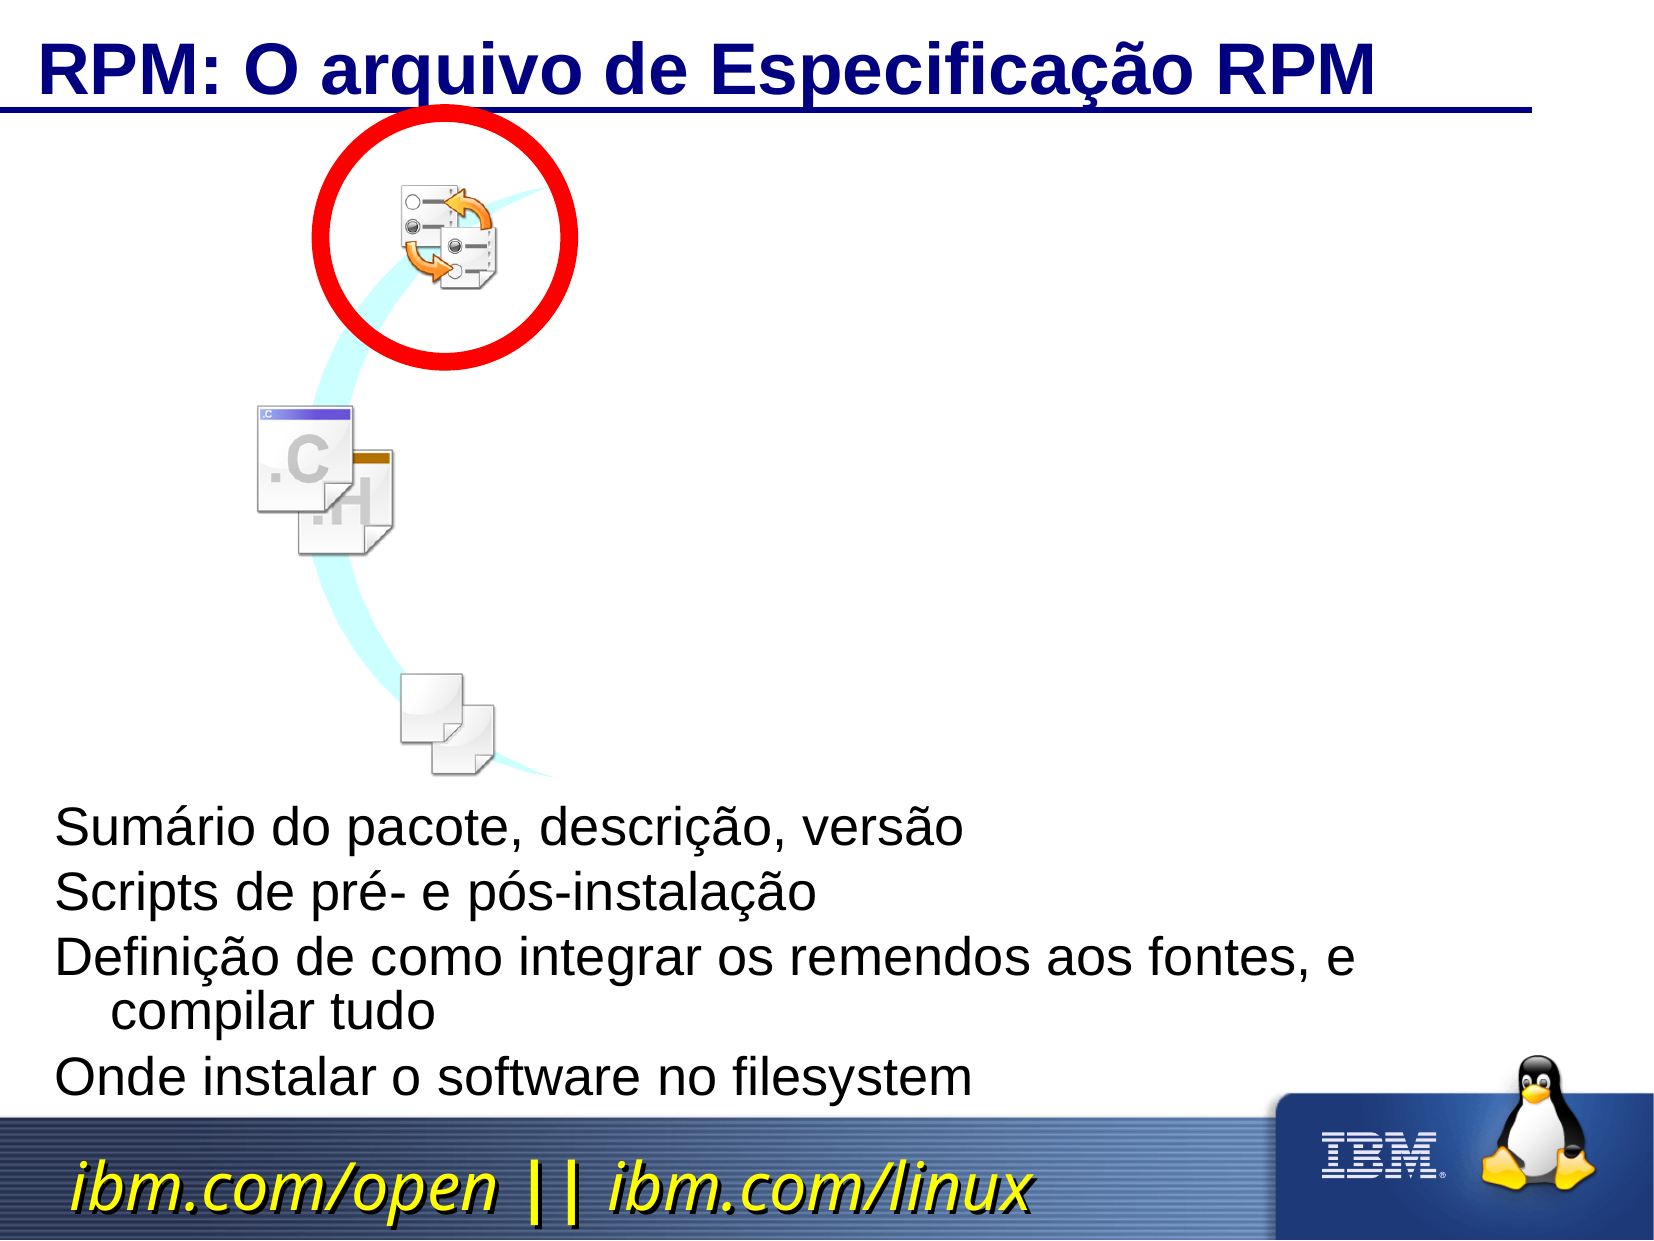

RPM: O arquivo de Especificação RPM
# Sumário do pacote, descrição, versão
Scripts de pré- e pós-instalação
Definição de como integrar os remendos aos fontes, e compilar tudo
Onde instalar o software no filesystem